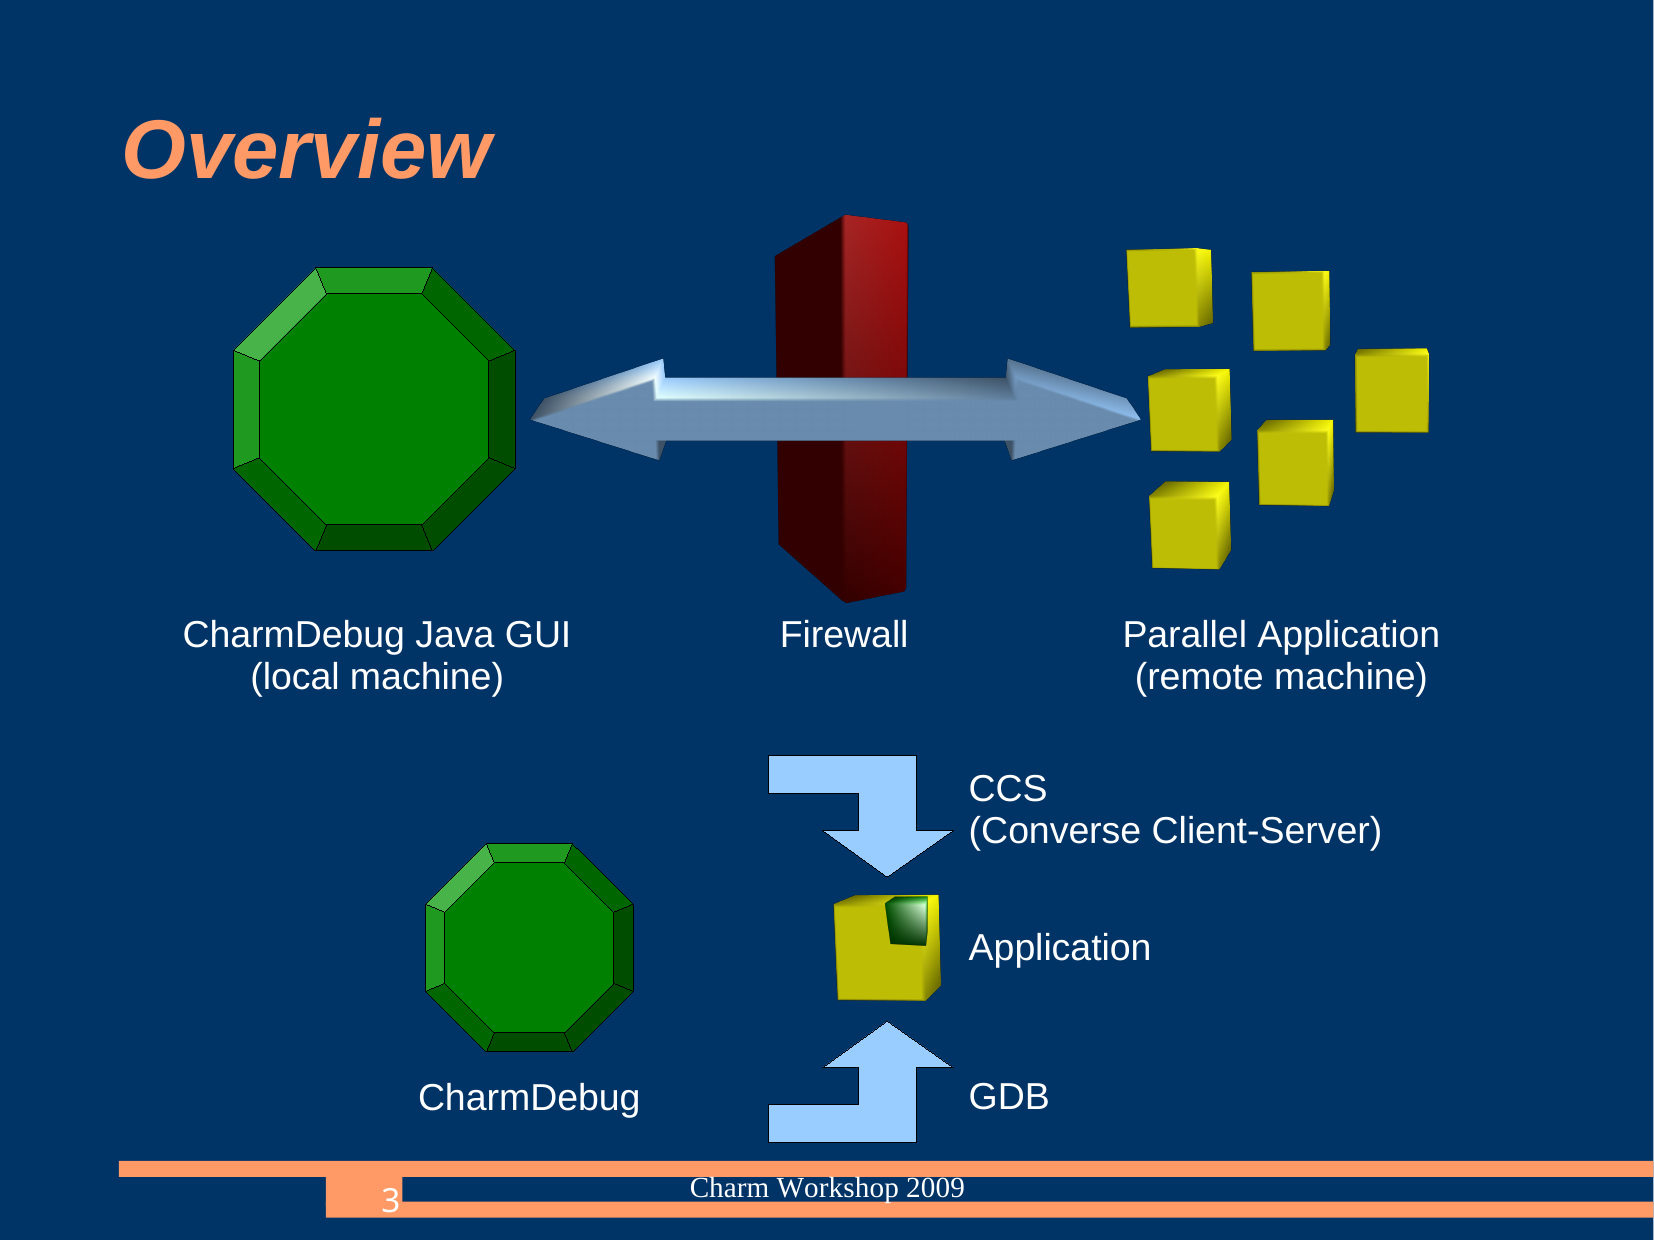

# Overview
CharmDebug Java GUI
(local machine)
Firewall
Parallel Application
(remote machine)
CCS
(Converse Client-Server)
Application
GDB
CharmDebug
Charm Workshop 2009
3